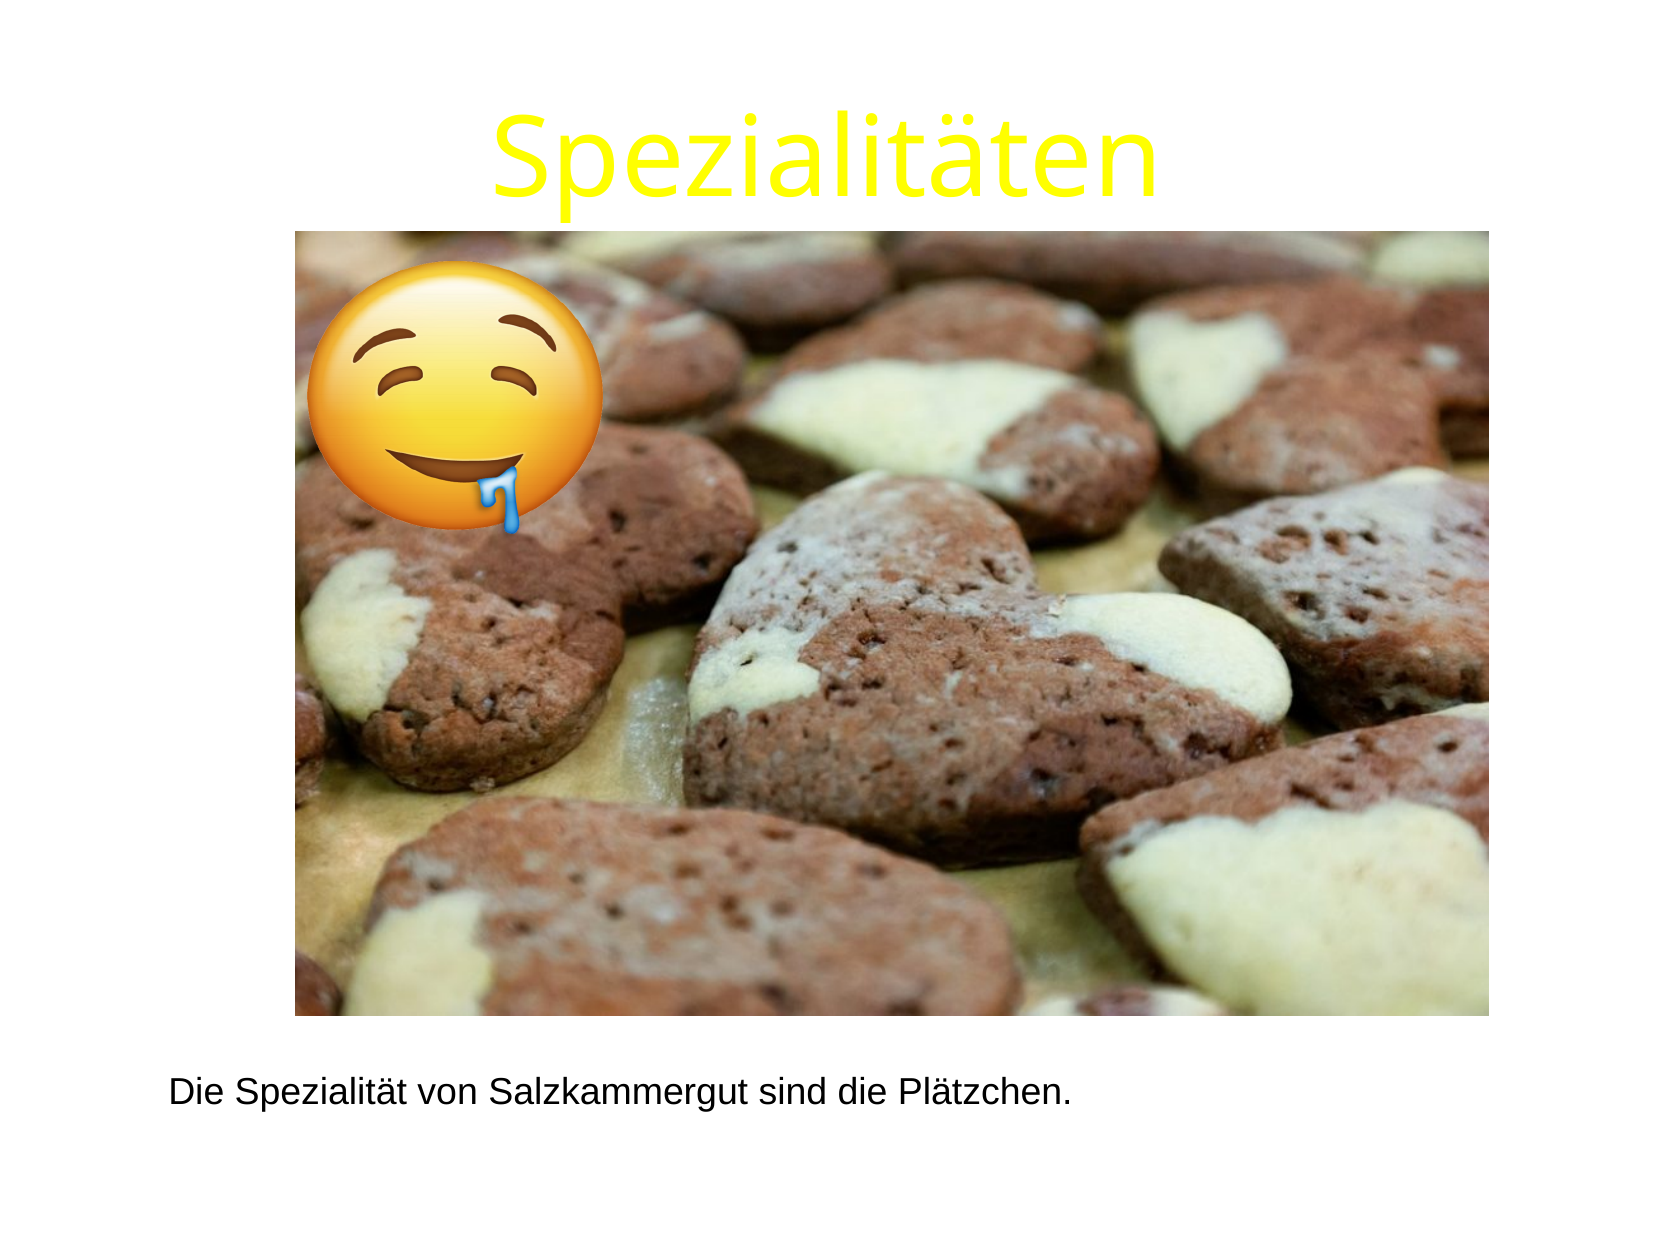

# Spezialitäten
Die Spezialität von Salzkammergut sind die Plätzchen.